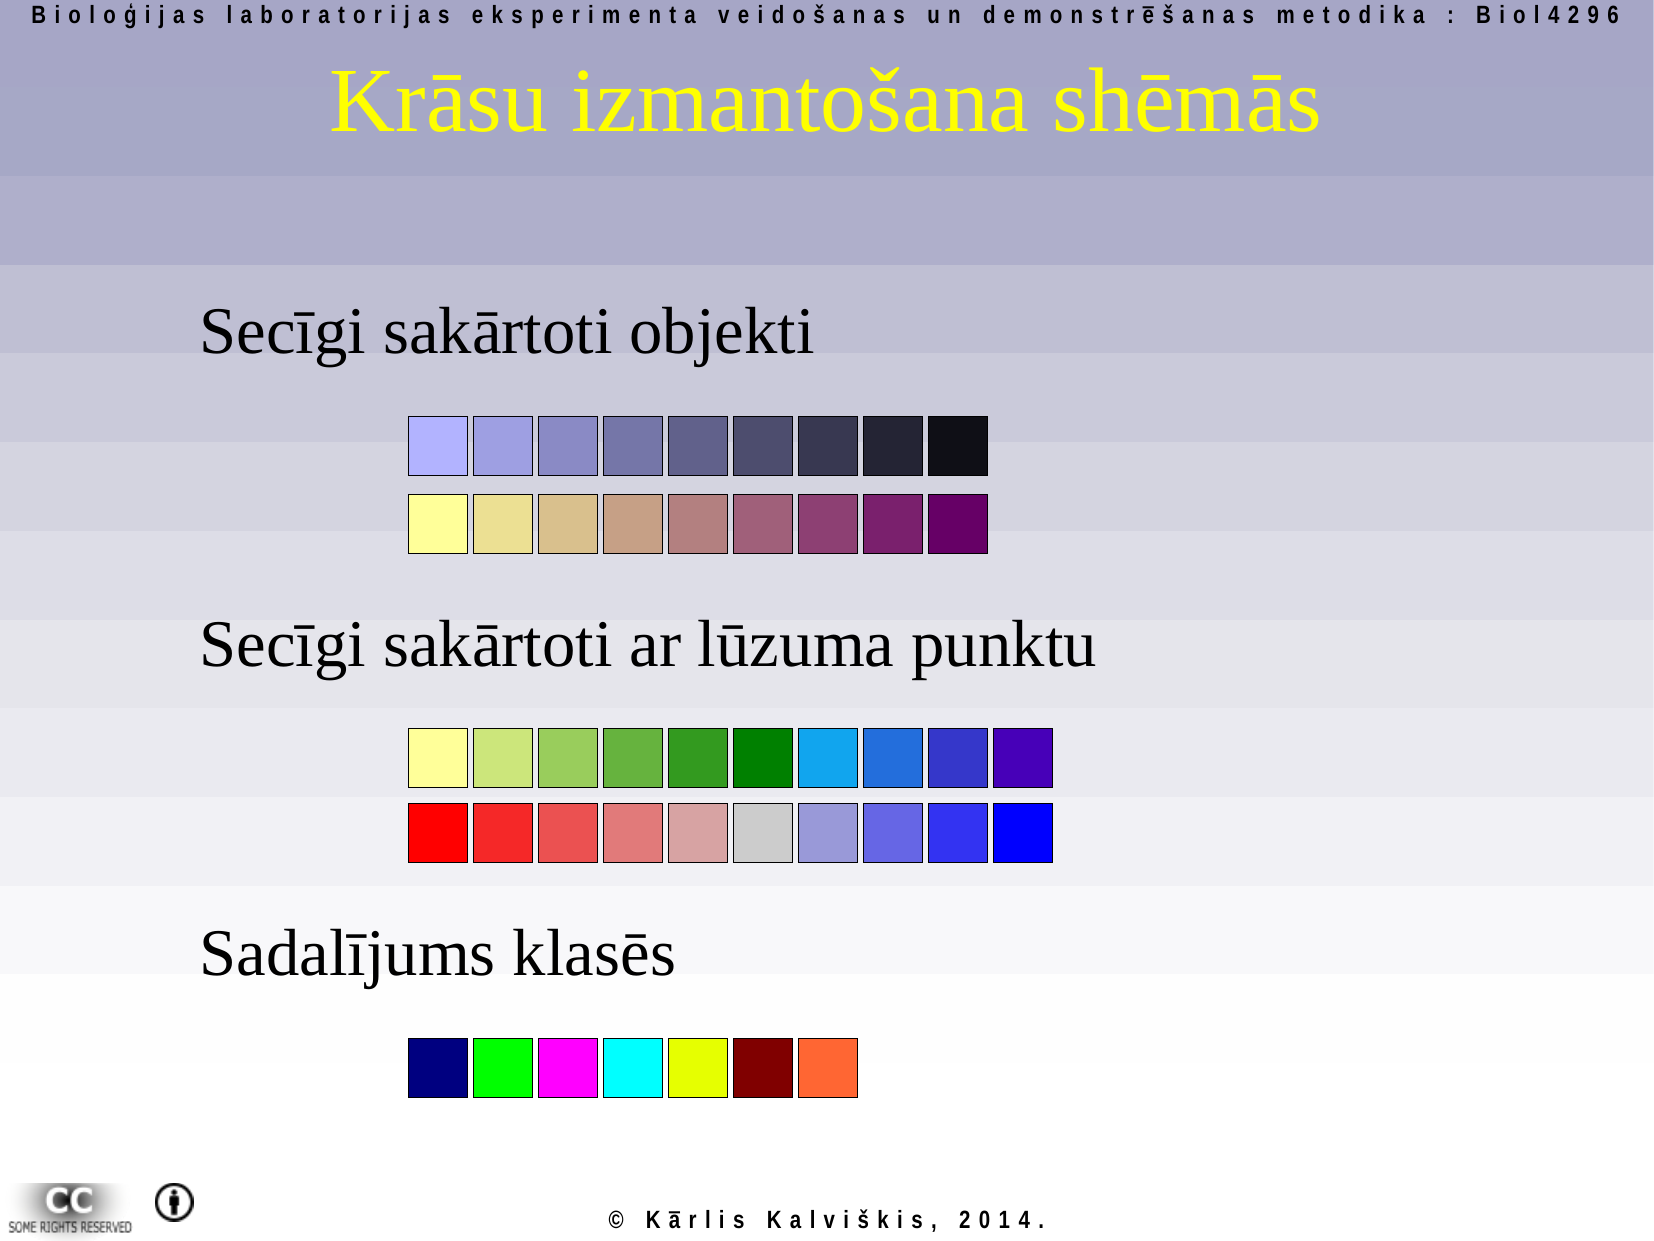

# Krāsu izmantošana shēmās
Secīgi sakārtoti objekti
Secīgi sakārtoti ar lūzuma punktu
Sadalījums klasēs